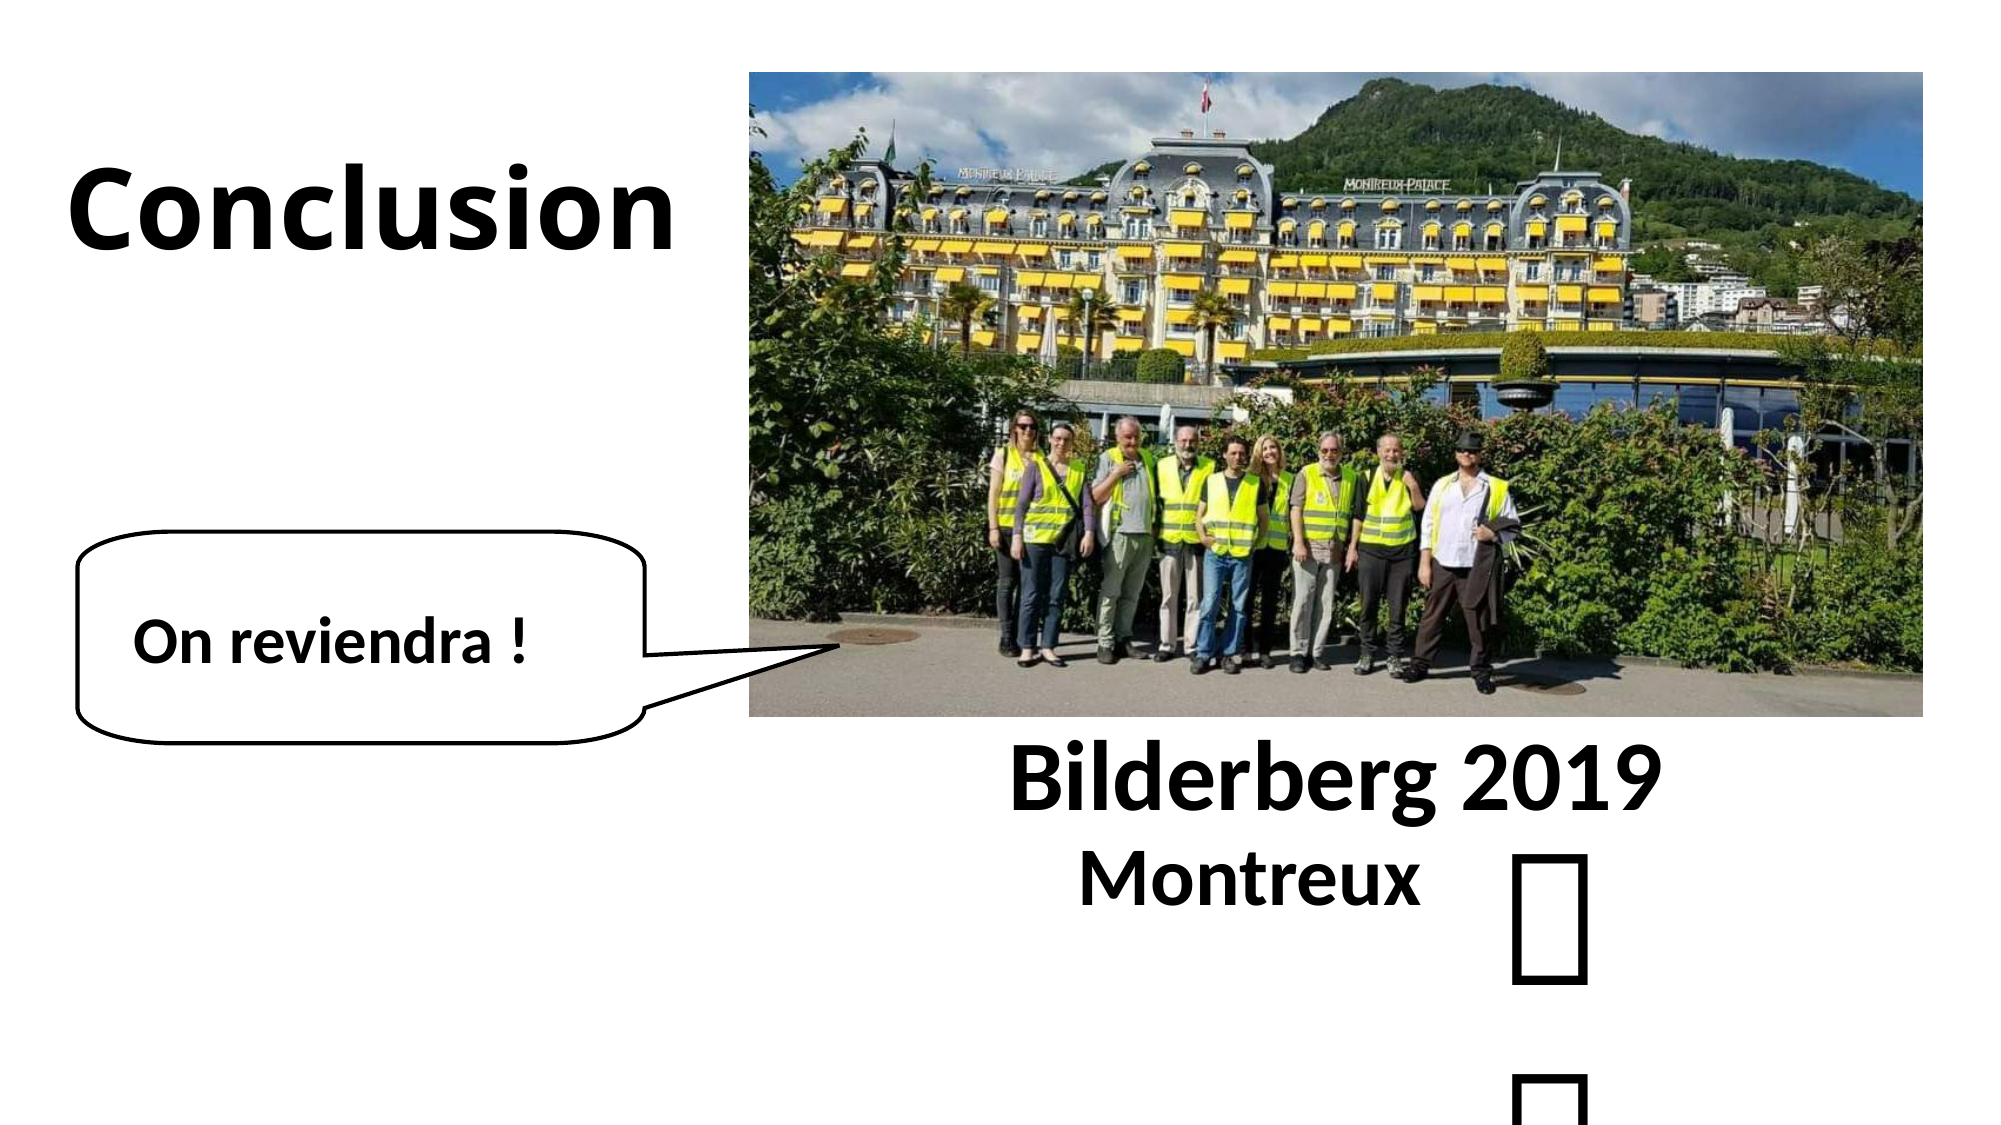

Conclusion
On reviendra !
Bilderberg 2019
Montreux
🇨🇭